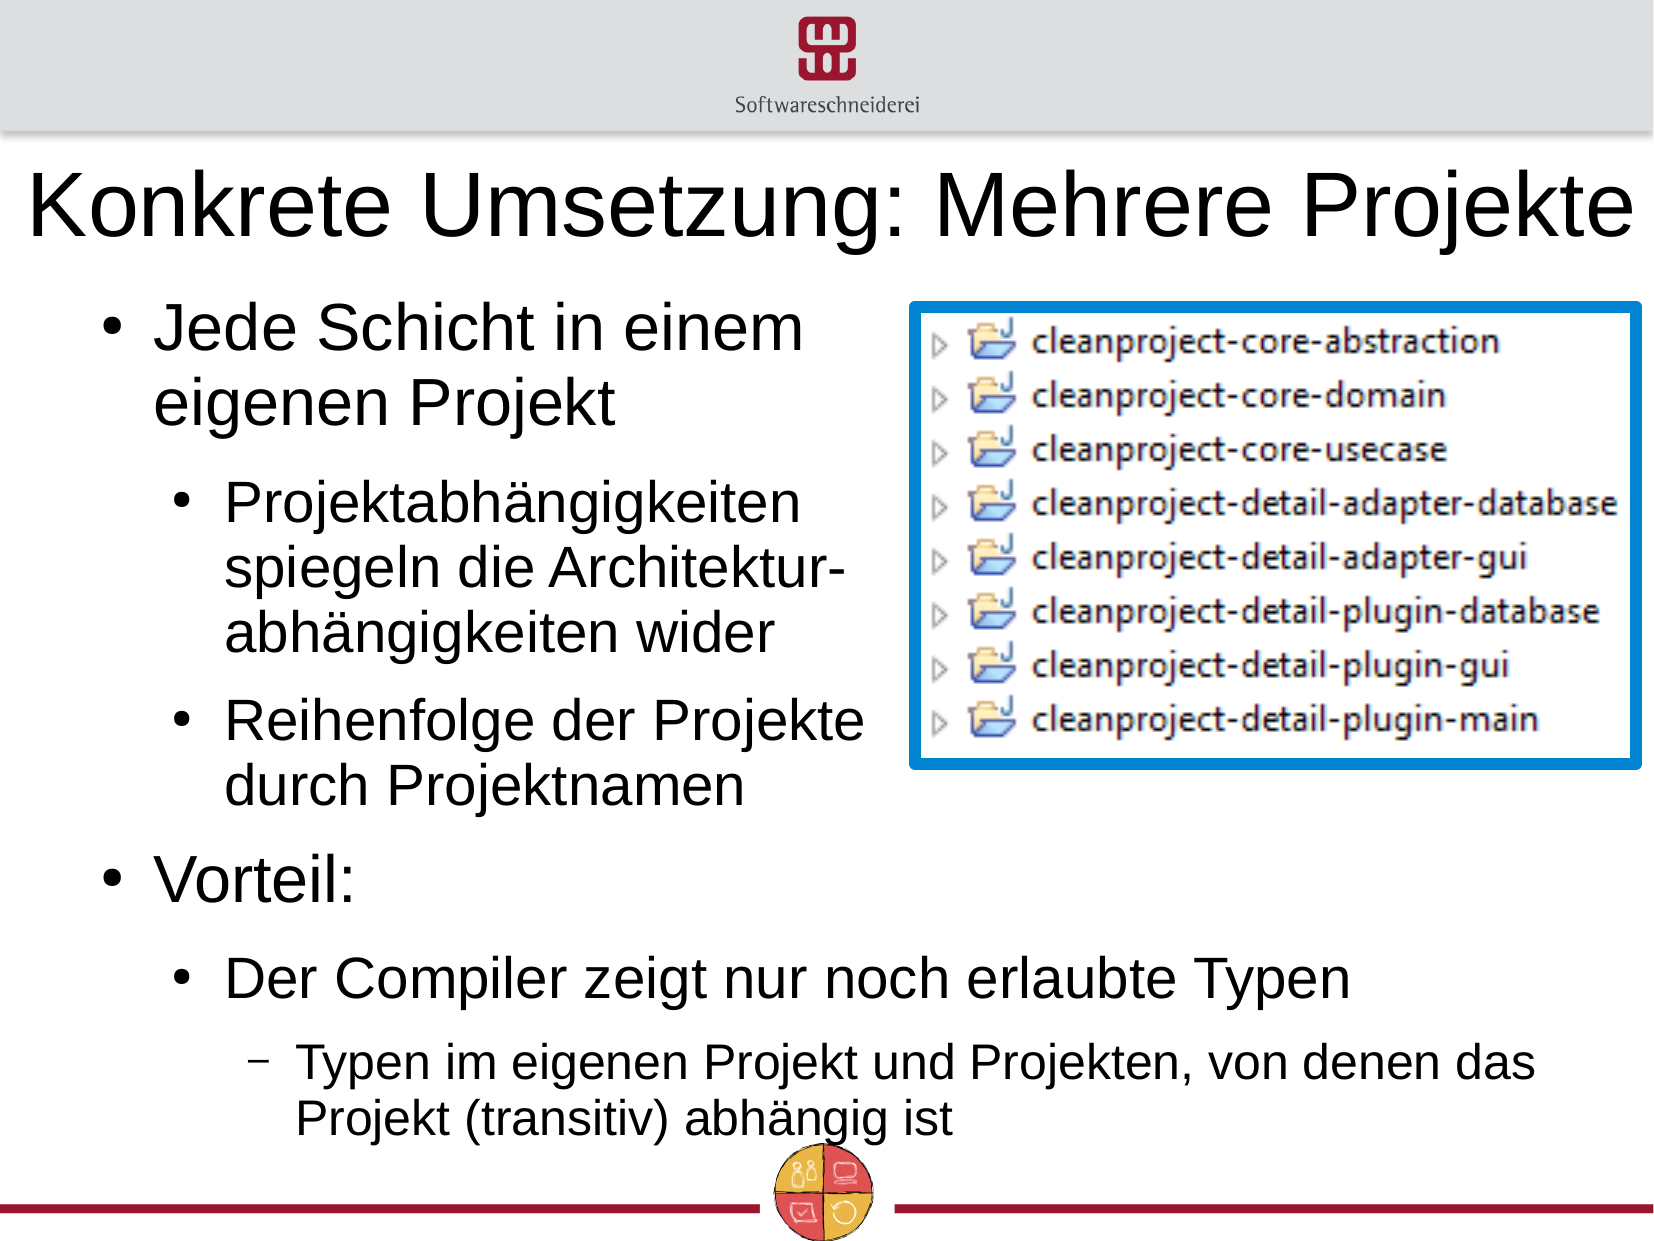

# Konkrete Umsetzung: Mehrere Projekte
Jede Schicht in einem
eigenen Projekt
Projektabhängigkeiten
spiegeln die Architektur-
abhängigkeiten wider
Reihenfolge der Projekte
durch Projektnamen
Vorteil:
Der Compiler zeigt nur noch erlaubte Typen
Typen im eigenen Projekt und Projekten, von denen das Projekt (transitiv) abhängig ist